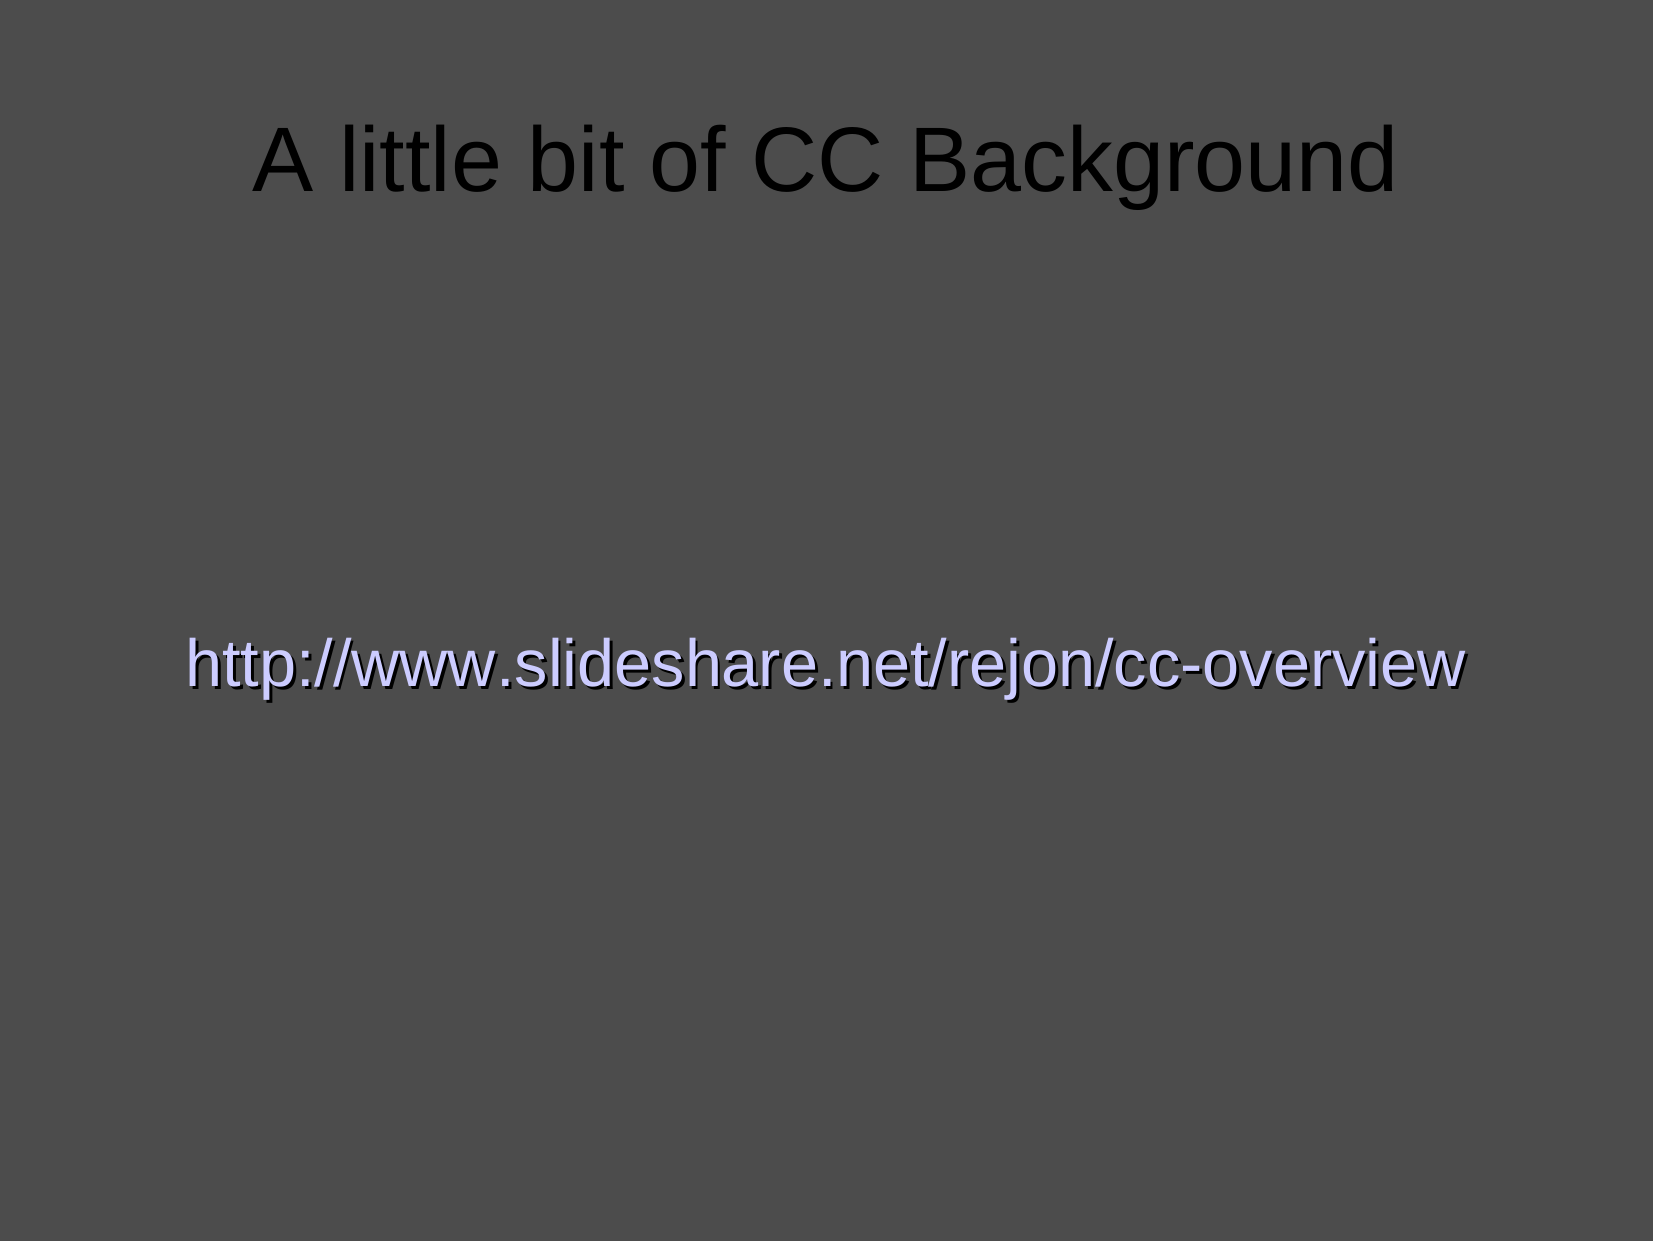

# A little bit of CC Background
http://www.slideshare.net/rejon/cc-overview